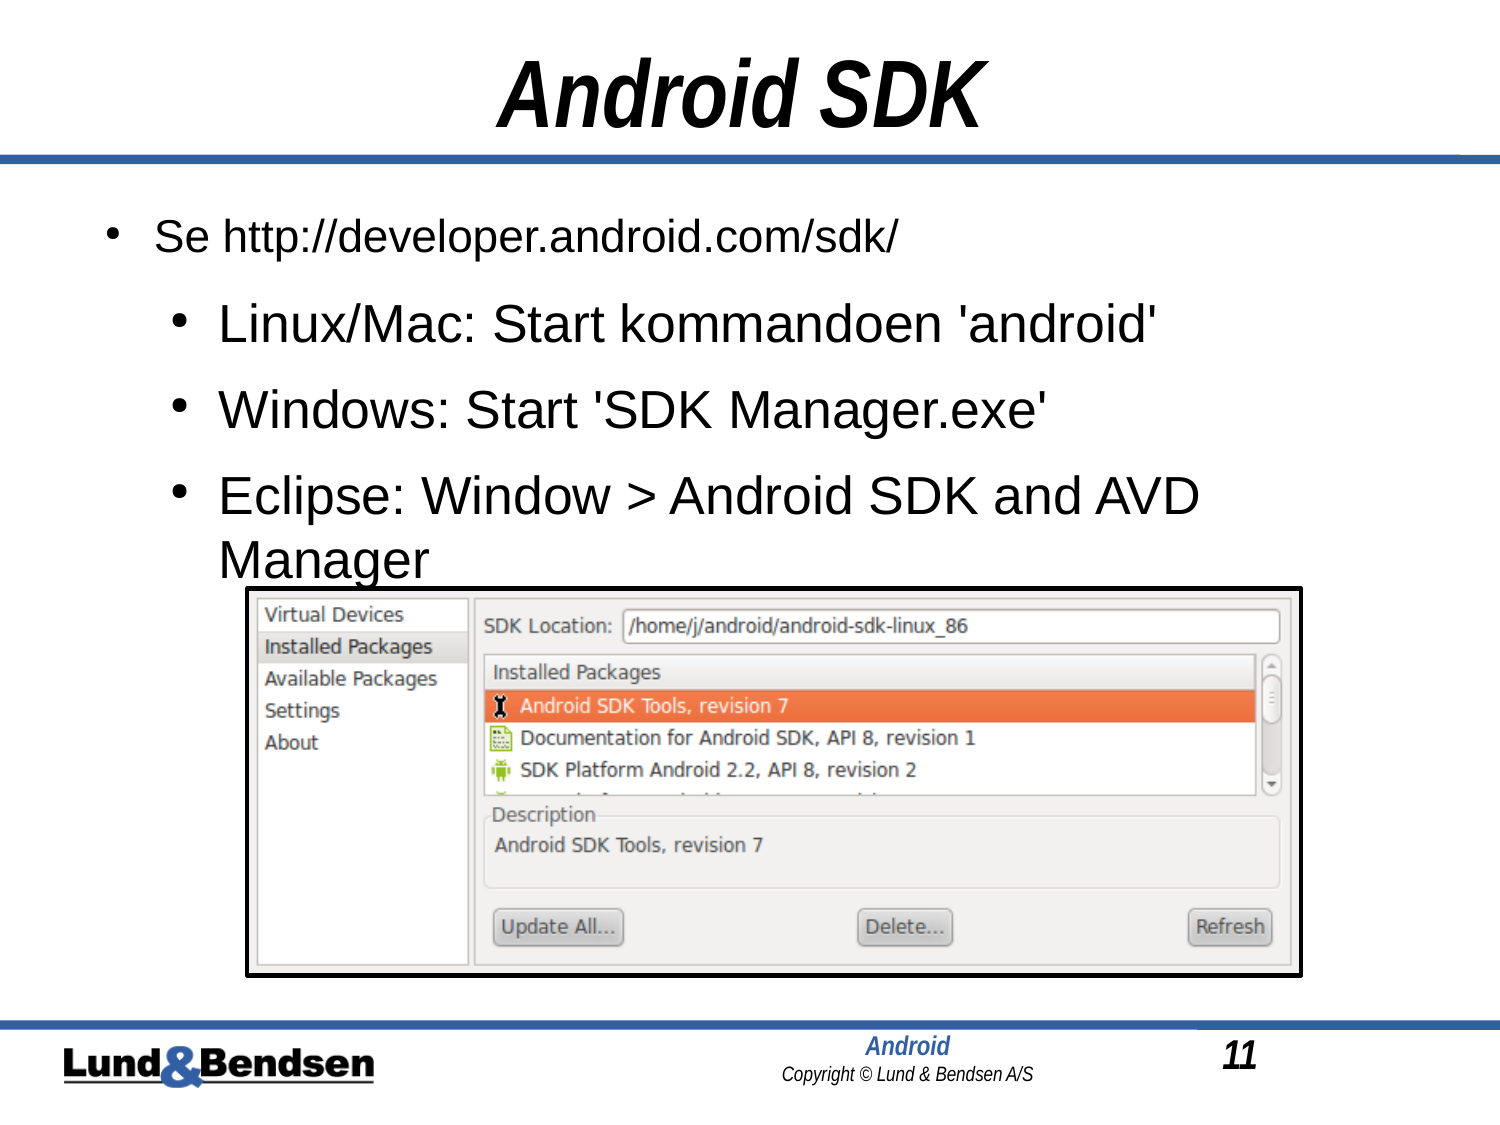

# Android SDK
Se http://developer.android.com/sdk/
Linux/Mac: Start kommandoen 'android'
Windows: Start 'SDK Manager.exe'
Eclipse: Window > Android SDK and AVD Manager